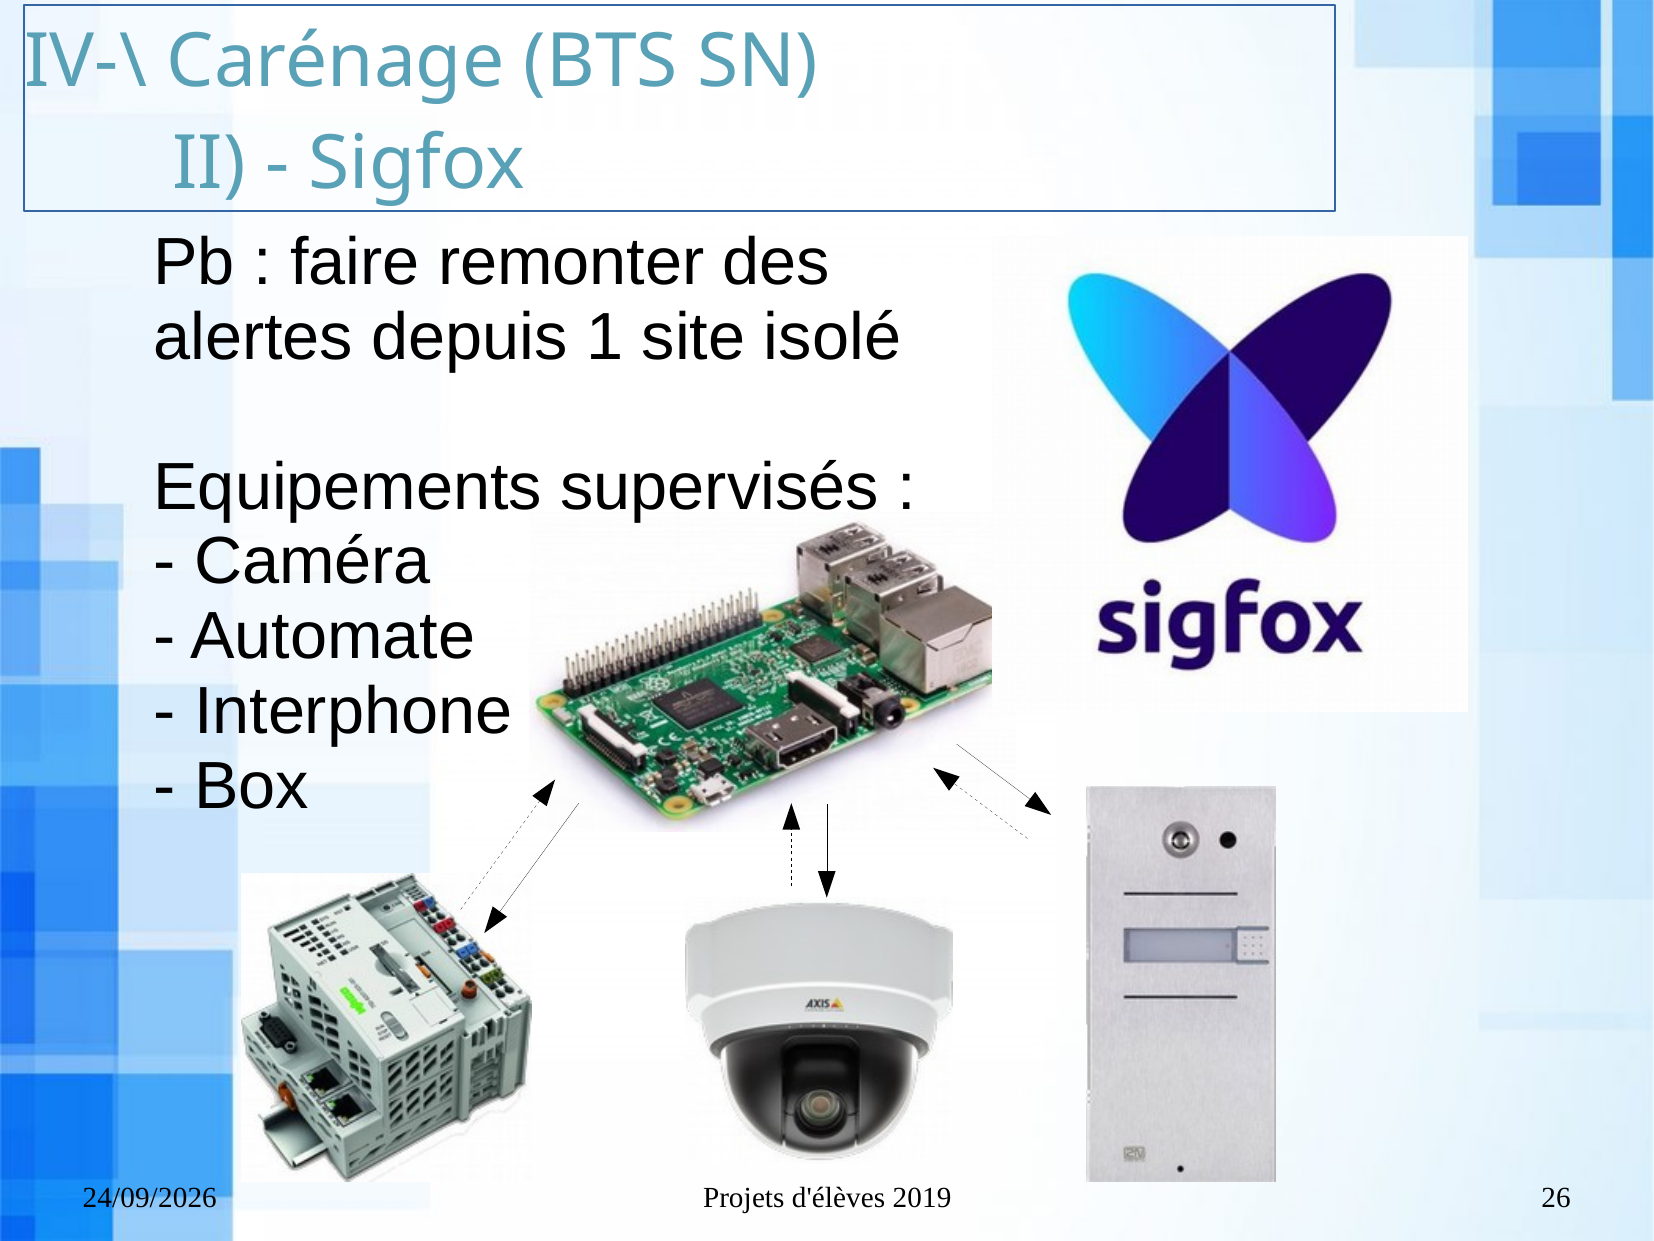

IV-\ Carénage (BTS SN)
		II) - Sigfox
# Pb : faire remonter des alertes depuis 1 site isolé
Equipements supervisés :
- Caméra
- Automate
- Interphone
- Box
Projets d'élèves 2019
26